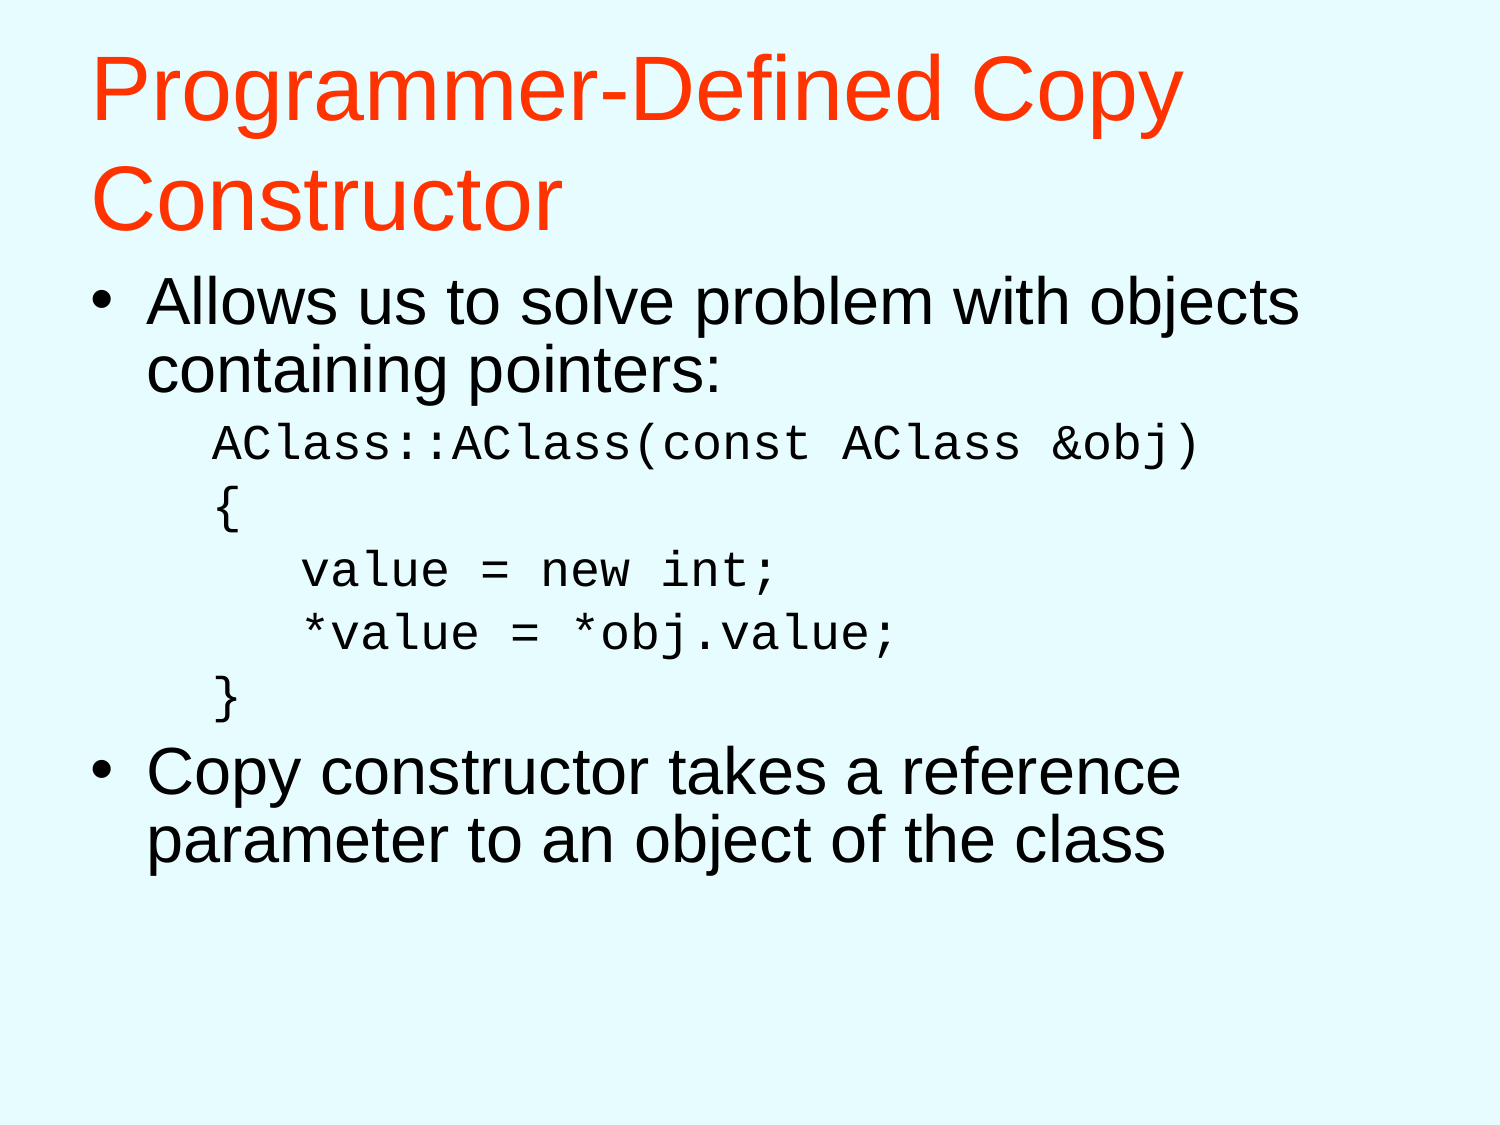

# Programmer-Defined Copy Constructor
Allows us to solve problem with objects containing pointers:
	AClass::AClass(const AClass &obj)
	{
		 value = new int;
		 *value = *obj.value;
	}
Copy constructor takes a reference parameter to an object of the class